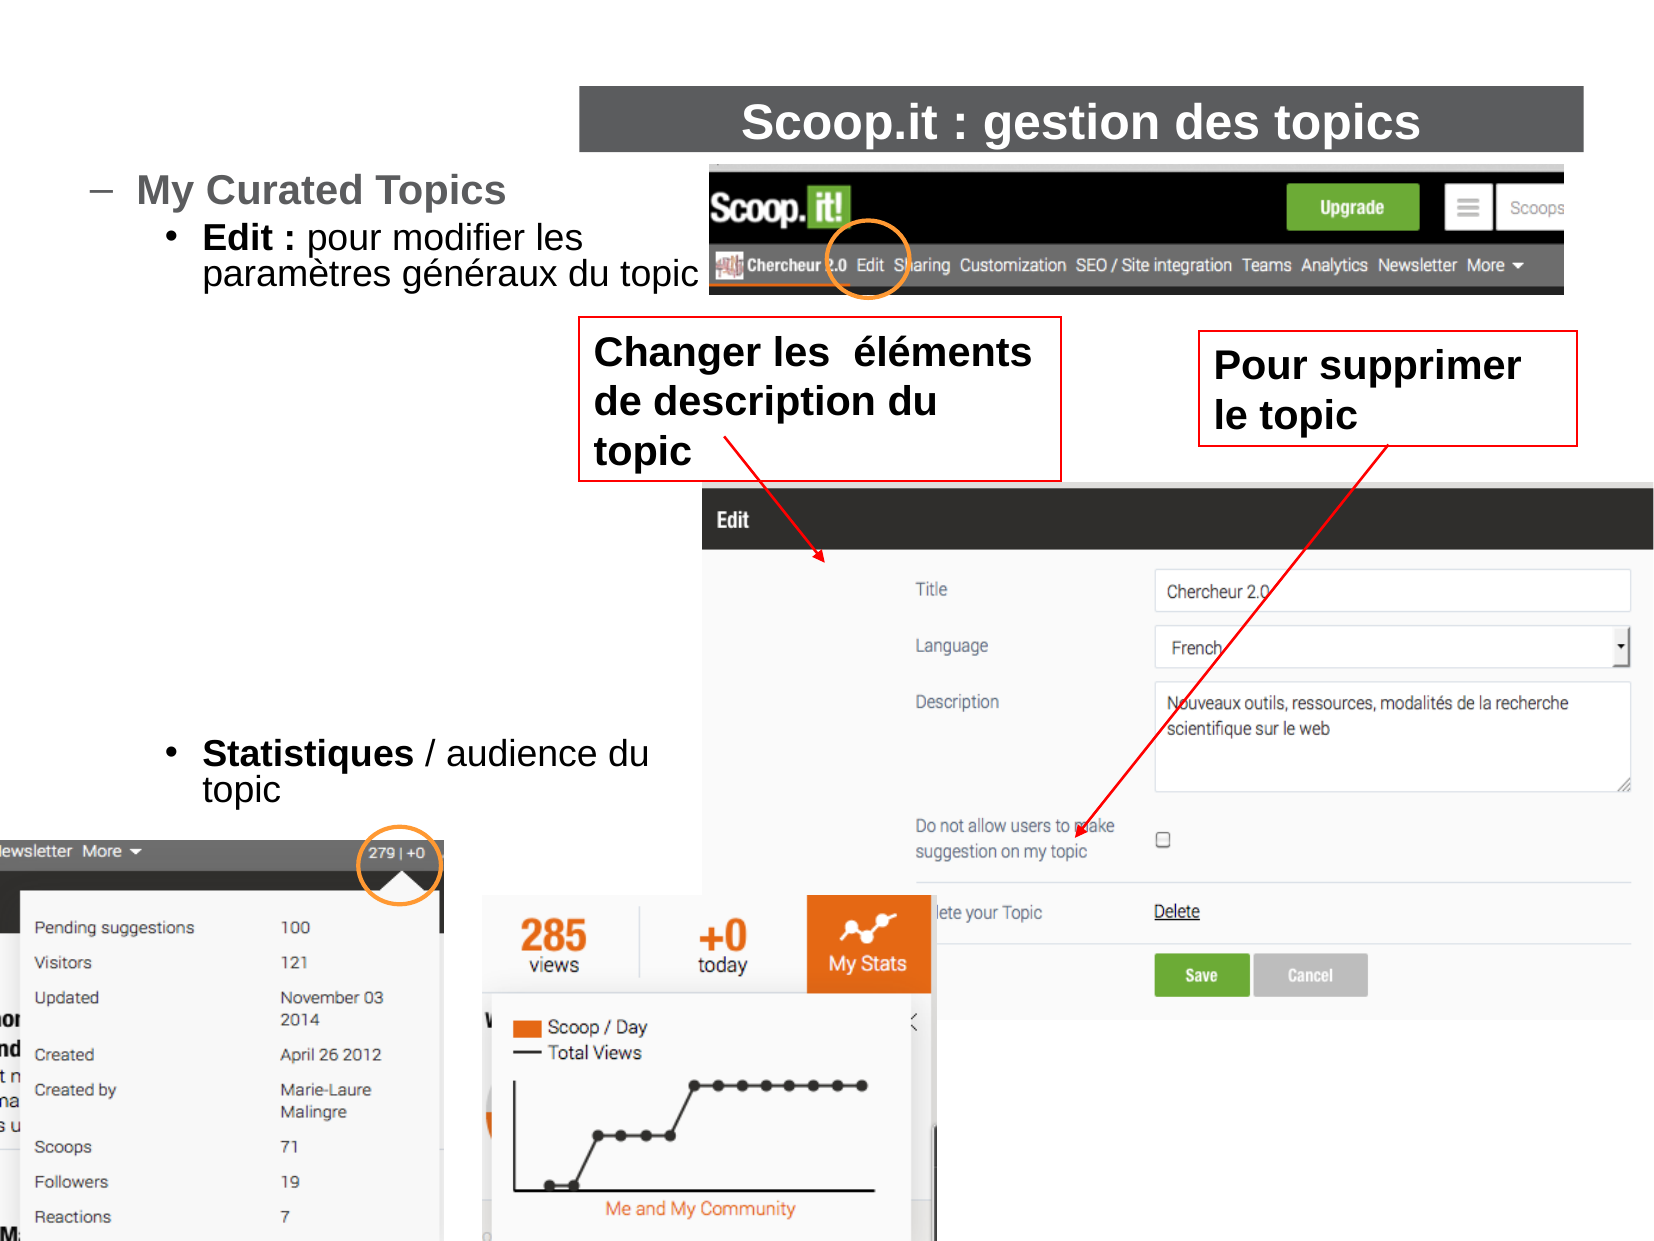

Scoop.it : gestion des topics
My Curated Topics
Edit : pour modifier les paramètres généraux du topic
Changer les éléments de description du topic
Pour supprimer le topic
Statistiques / audience du topic